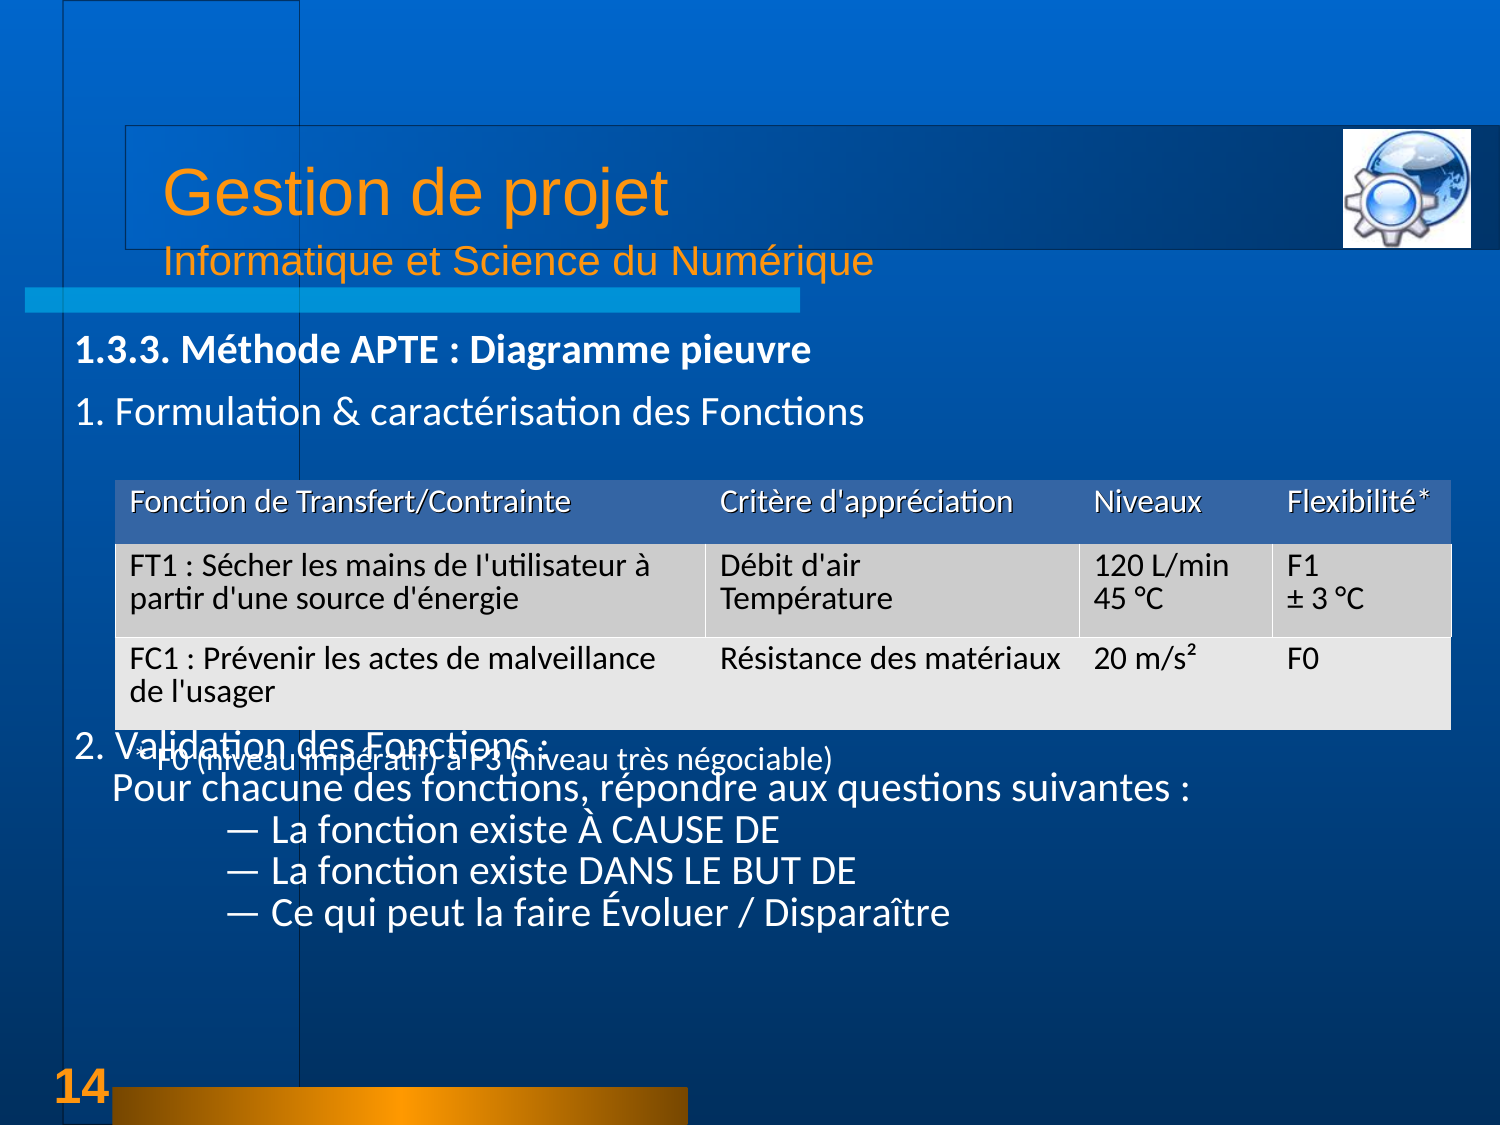

1.3.3. Méthode APTE : Diagramme pieuvre
1. Formulation & caractérisation des Fonctions
2. Validation des Fonctions :
 Pour chacune des fonctions, répondre aux questions suivantes :
	— La fonction existe À CAUSE DE
	— La fonction existe DANS LE BUT DE
	— Ce qui peut la faire Évoluer / Disparaître
| Fonction de Transfert/Contrainte | Critère d'appréciation | Niveaux | Flexibilité\* |
| --- | --- | --- | --- |
| FT1 : Sécher les mains de I'utilisateur à partir d'une source d'énergie | Débit d'air Température | 120 L/min 45 °C | F1 ± 3 °C |
| FC1 : Prévenir les actes de malveillance de l'usager | Résistance des matériaux | 20 m/s² | F0 |
* F0 (niveau impératif) à F3 (niveau très négociable)